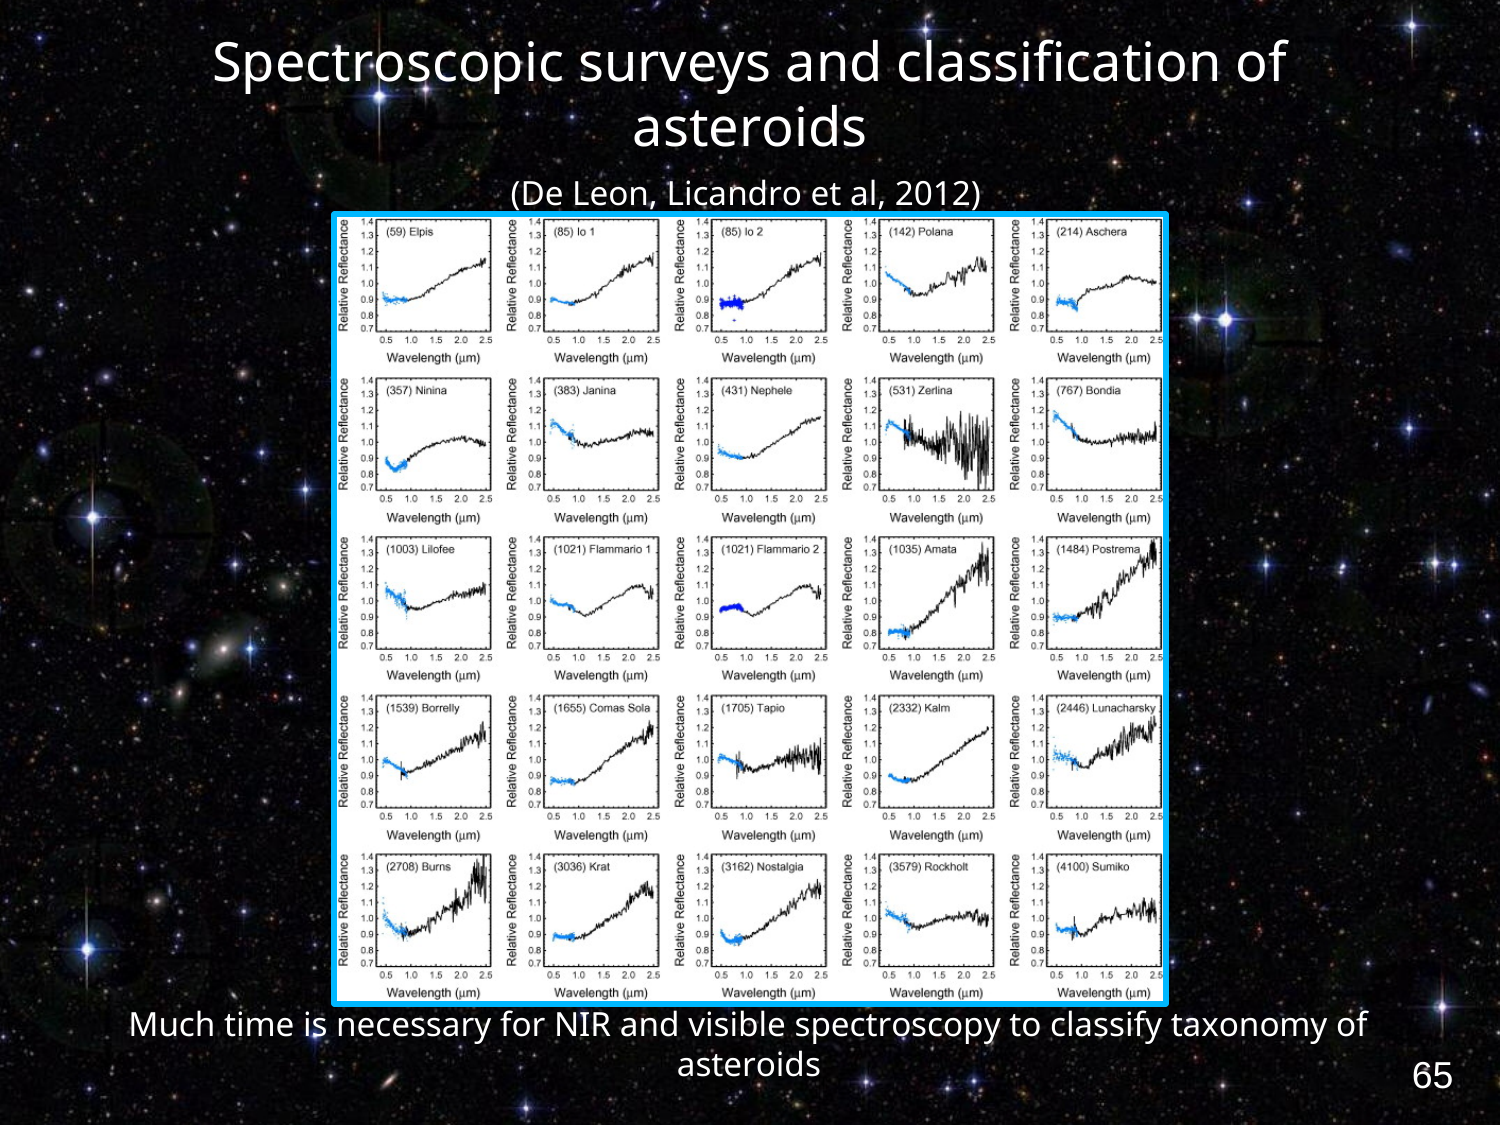

Spectroscopic surveys and classification of asteroids
(De Leon, Licandro et al, 2012)
Much time is necessary for NIR and visible spectroscopy to classify taxonomy of asteroids
65